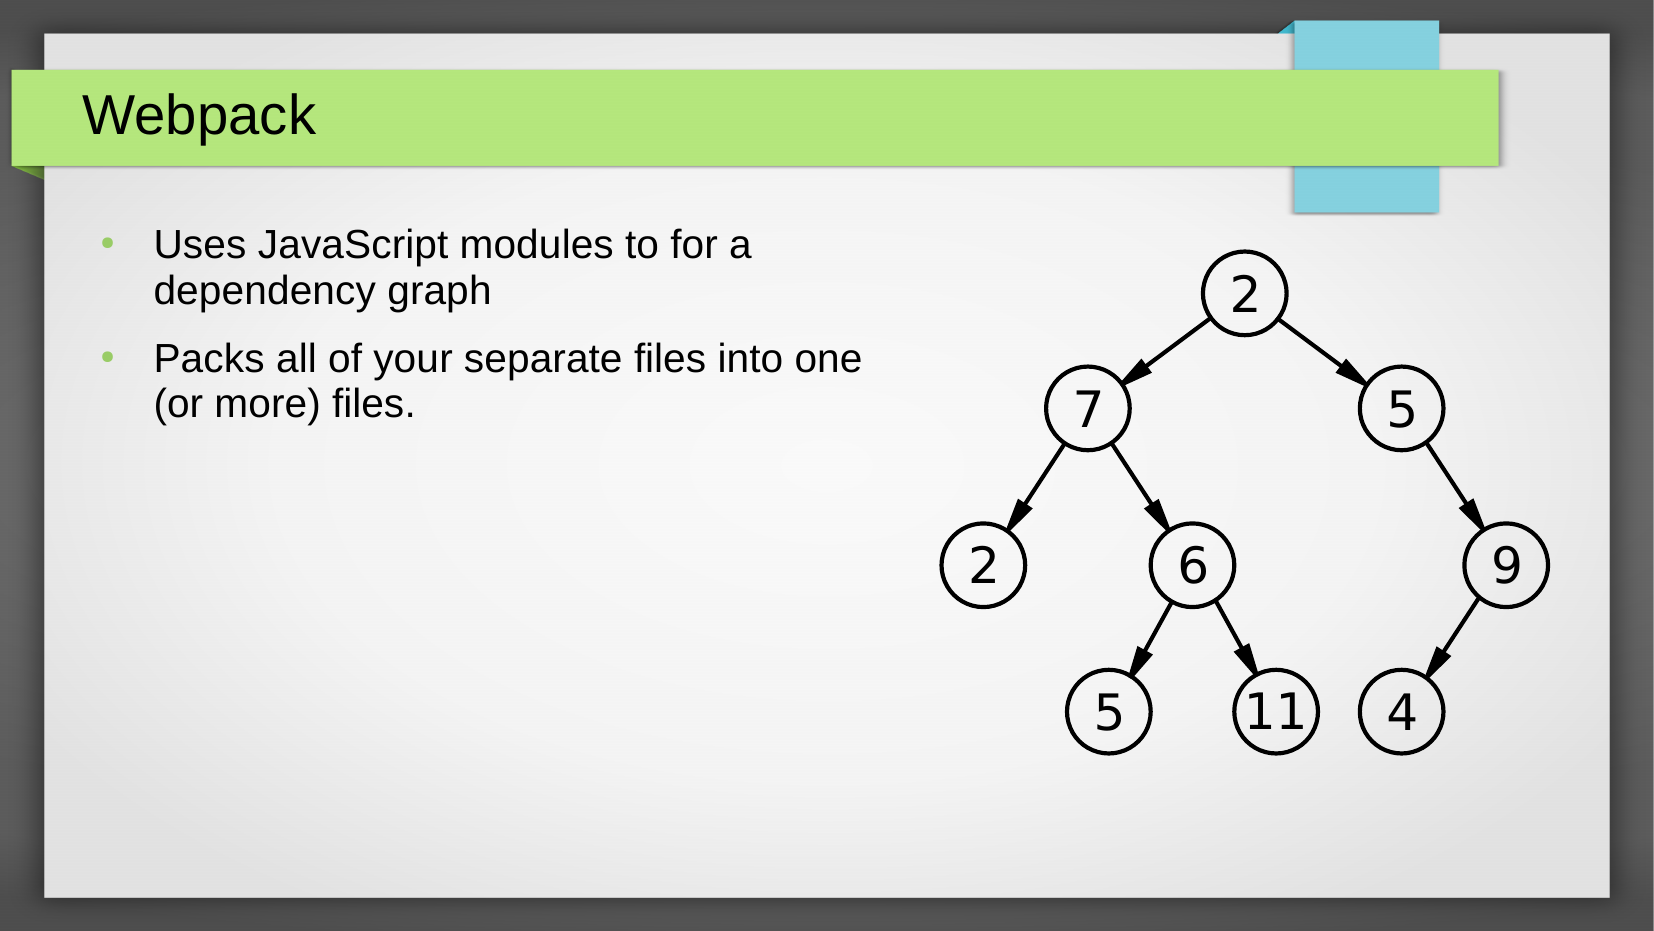

# Webpack
Uses JavaScript modules to for a dependency graph
Packs all of your separate files into one (or more) files.